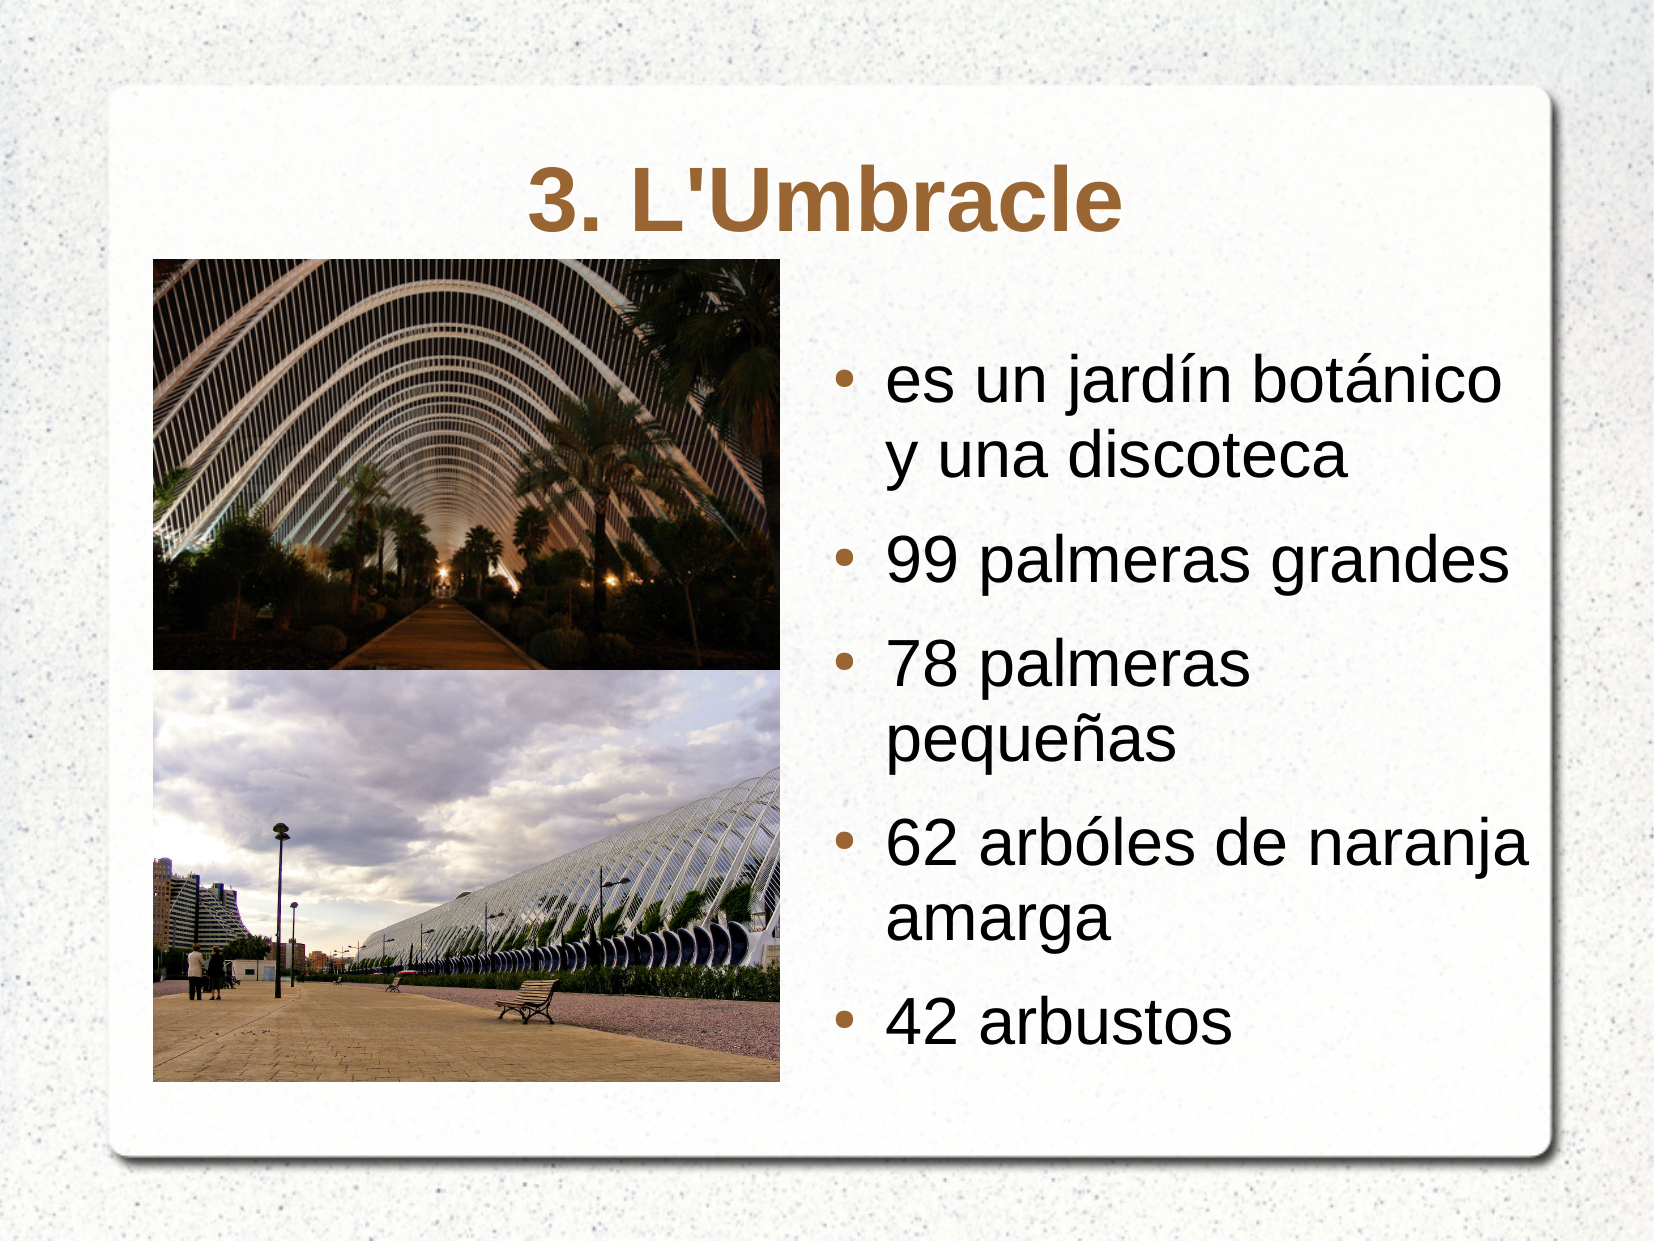

# 3. L'Umbracle
es un jardín botánico y una discoteca
99 palmeras grandes
78 palmeras pequeñas
62 arbóles de naranja amarga
42 arbustos